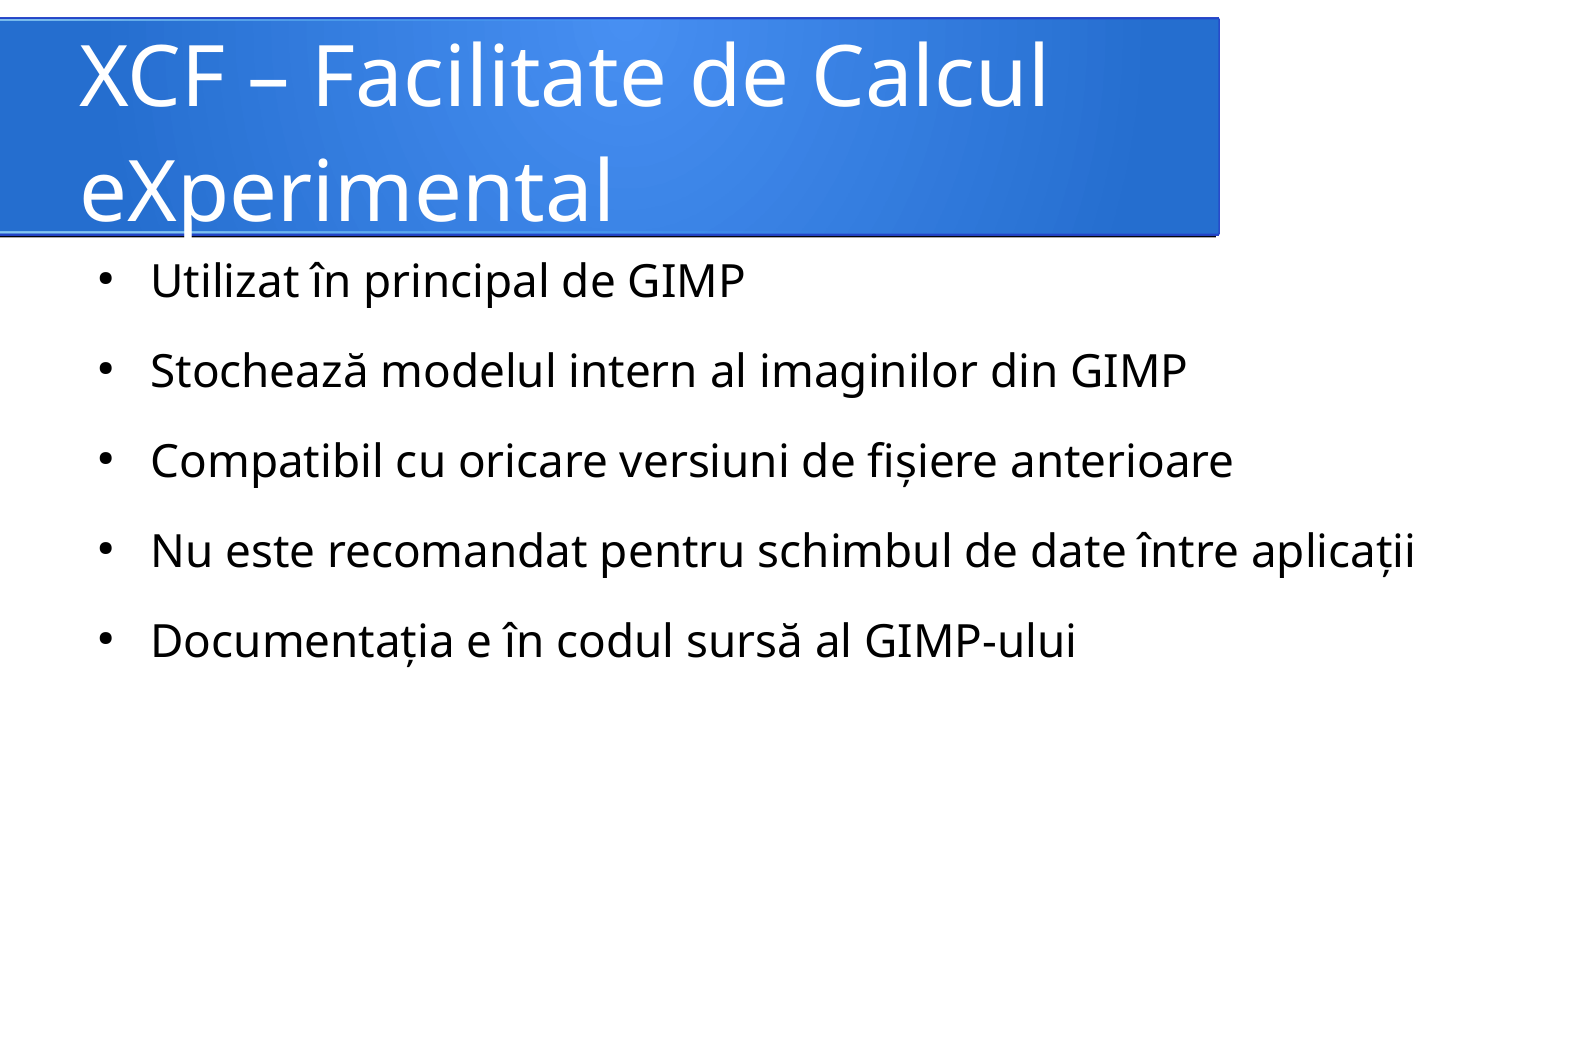

# XCF – Facilitate de Calcul eXperimental
Utilizat în principal de GIMP
Stochează modelul intern al imaginilor din GIMP
Compatibil cu oricare versiuni de fișiere anterioare
Nu este recomandat pentru schimbul de date între aplicații
Documentația e în codul sursă al GIMP-ului